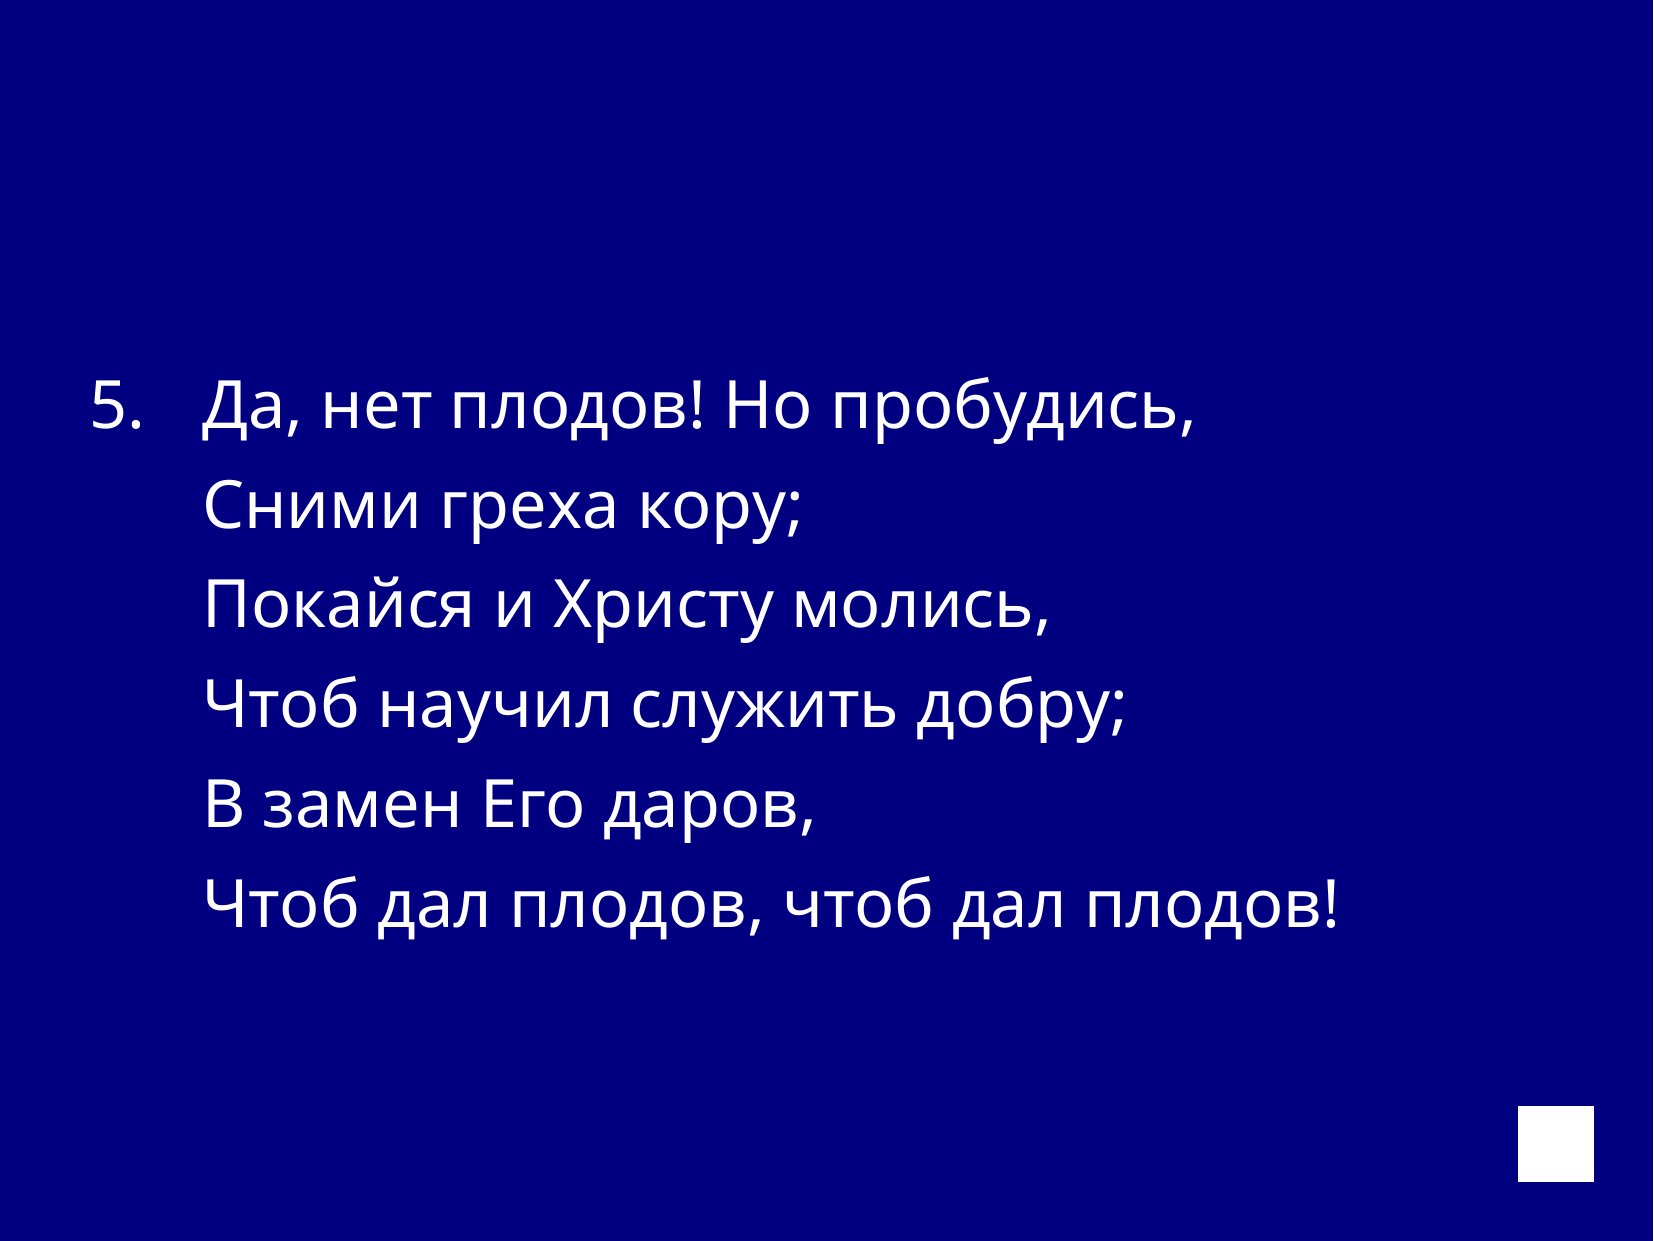

5.	Да, нет плодов! Но пробудись,
	Сними греха кору;
	Покайся и Христу молись,
	Чтоб научил служить добру;
	В замен Его даров,
	Чтоб дал плодов, чтоб дал плодов!